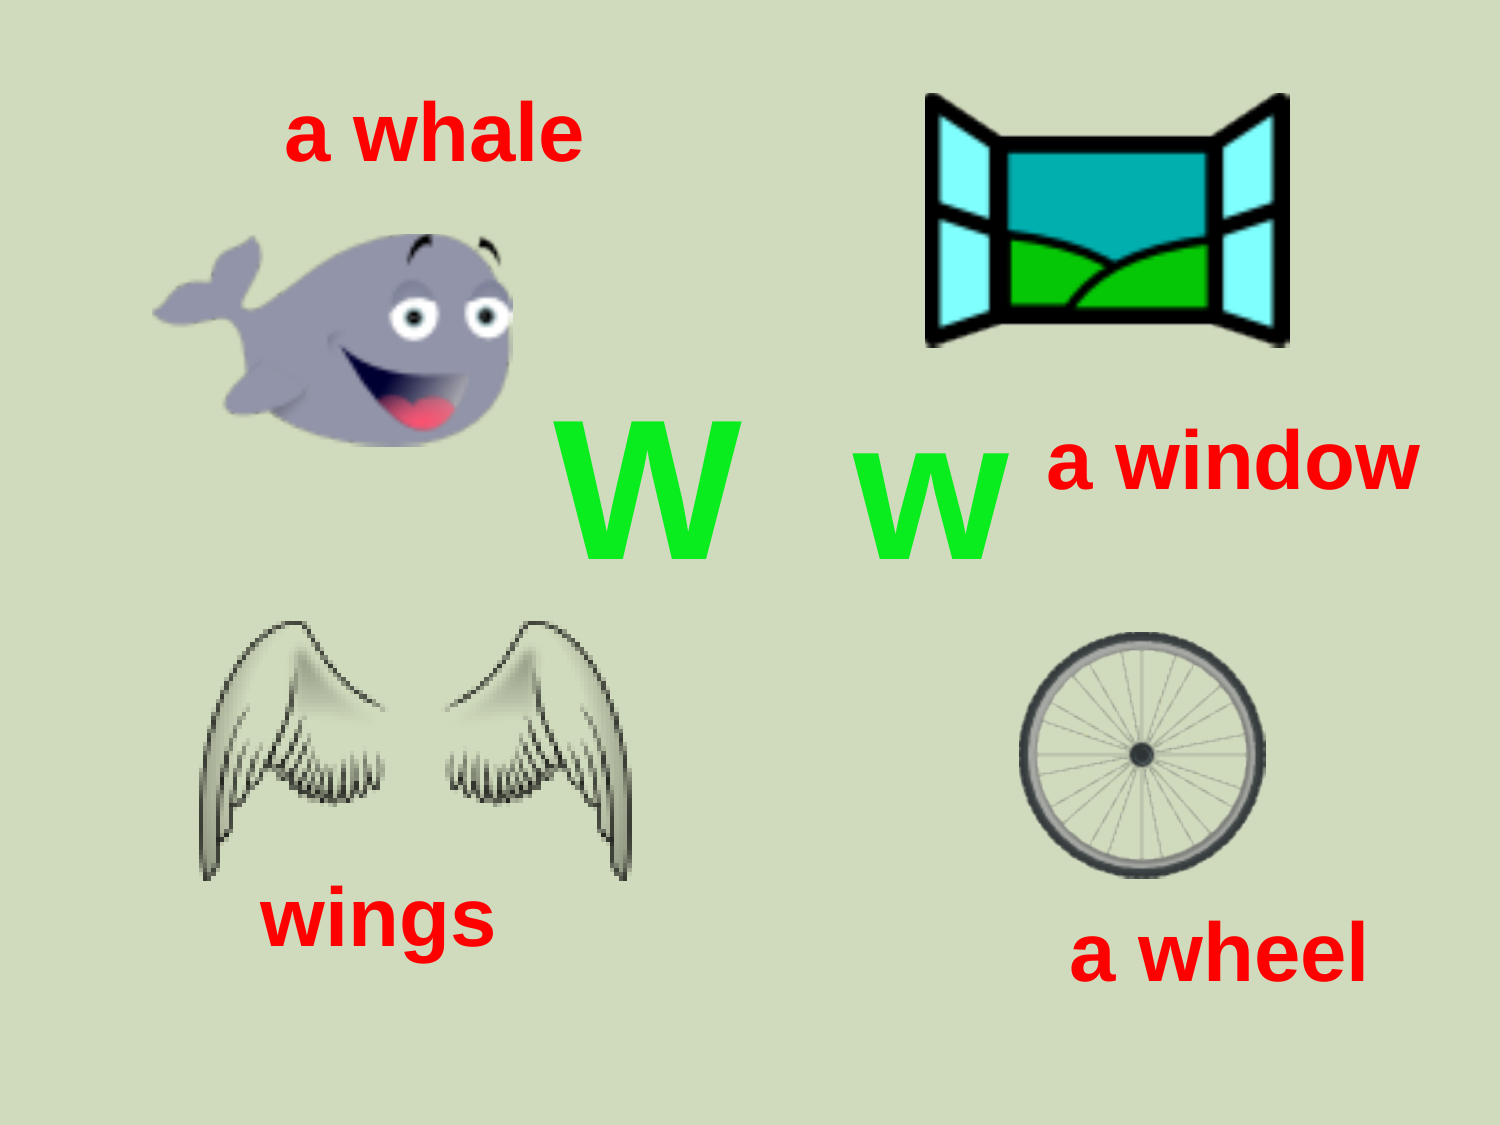

a whale
W 	w
a window
wings
a wheel